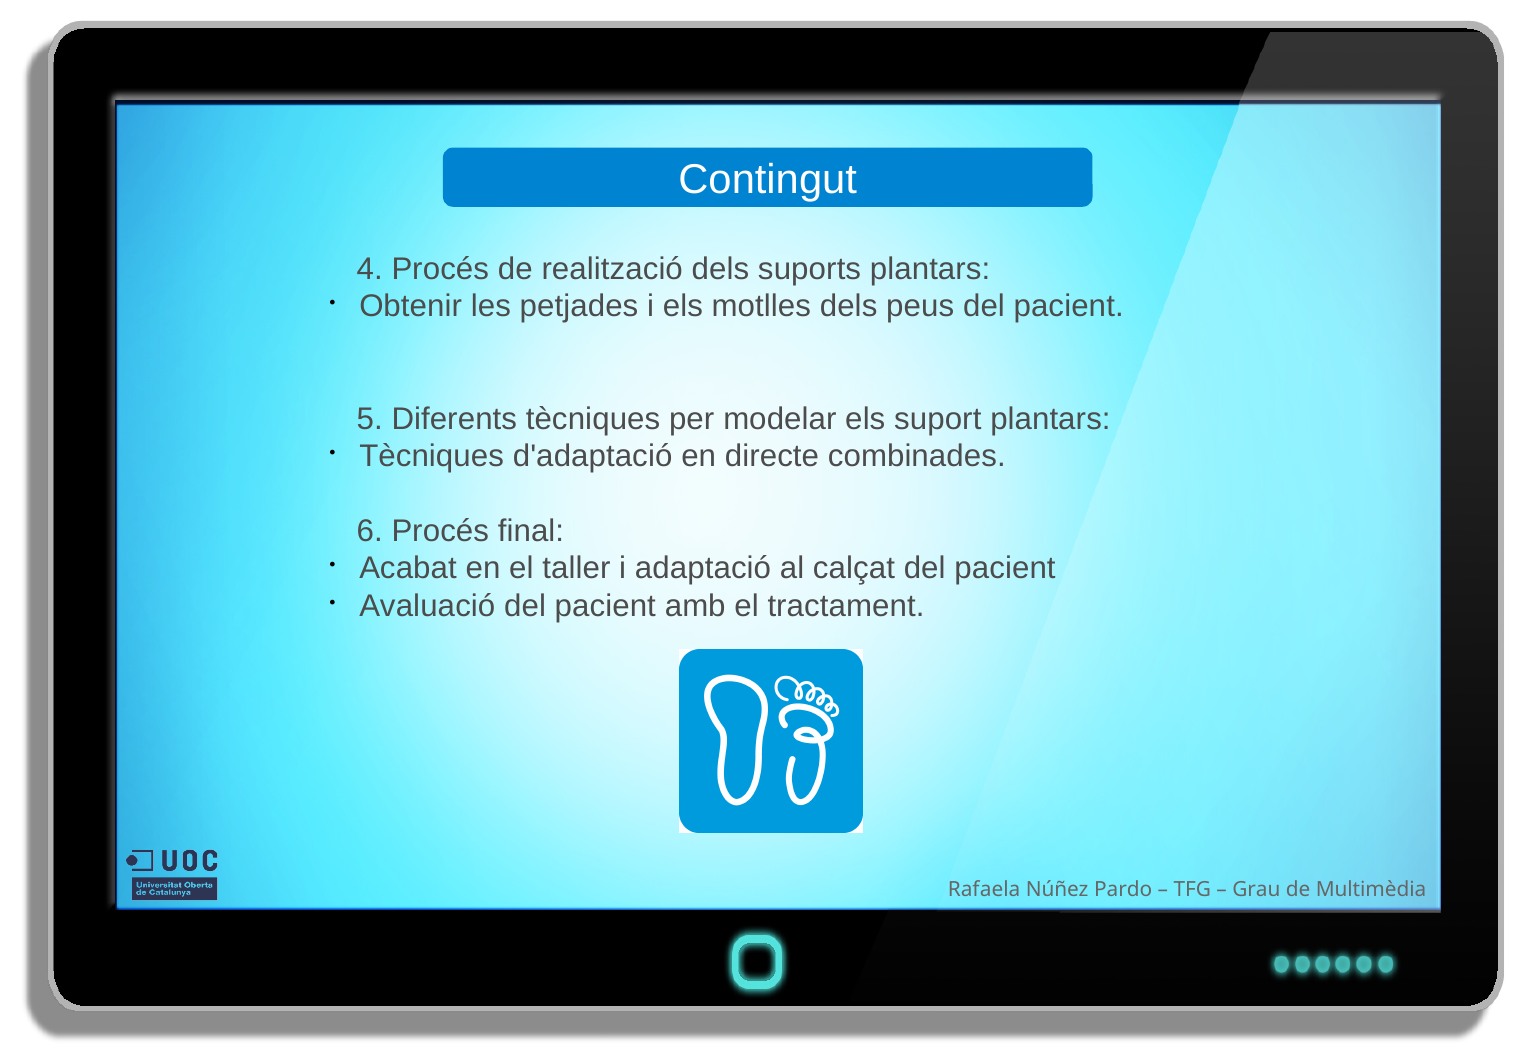

Contingut
 4. Procés de realització dels suports plantars:
Obtenir les petjades i els motlles dels peus del pacient.
 5. Diferents tècniques per modelar els suport plantars:
Tècniques d'adaptació en directe combinades.
 6. Procés final:
Acabat en el taller i adaptació al calçat del pacient
Avaluació del pacient amb el tractament.
Rafaela Núñez Pardo – TFG – Grau de Multimèdia